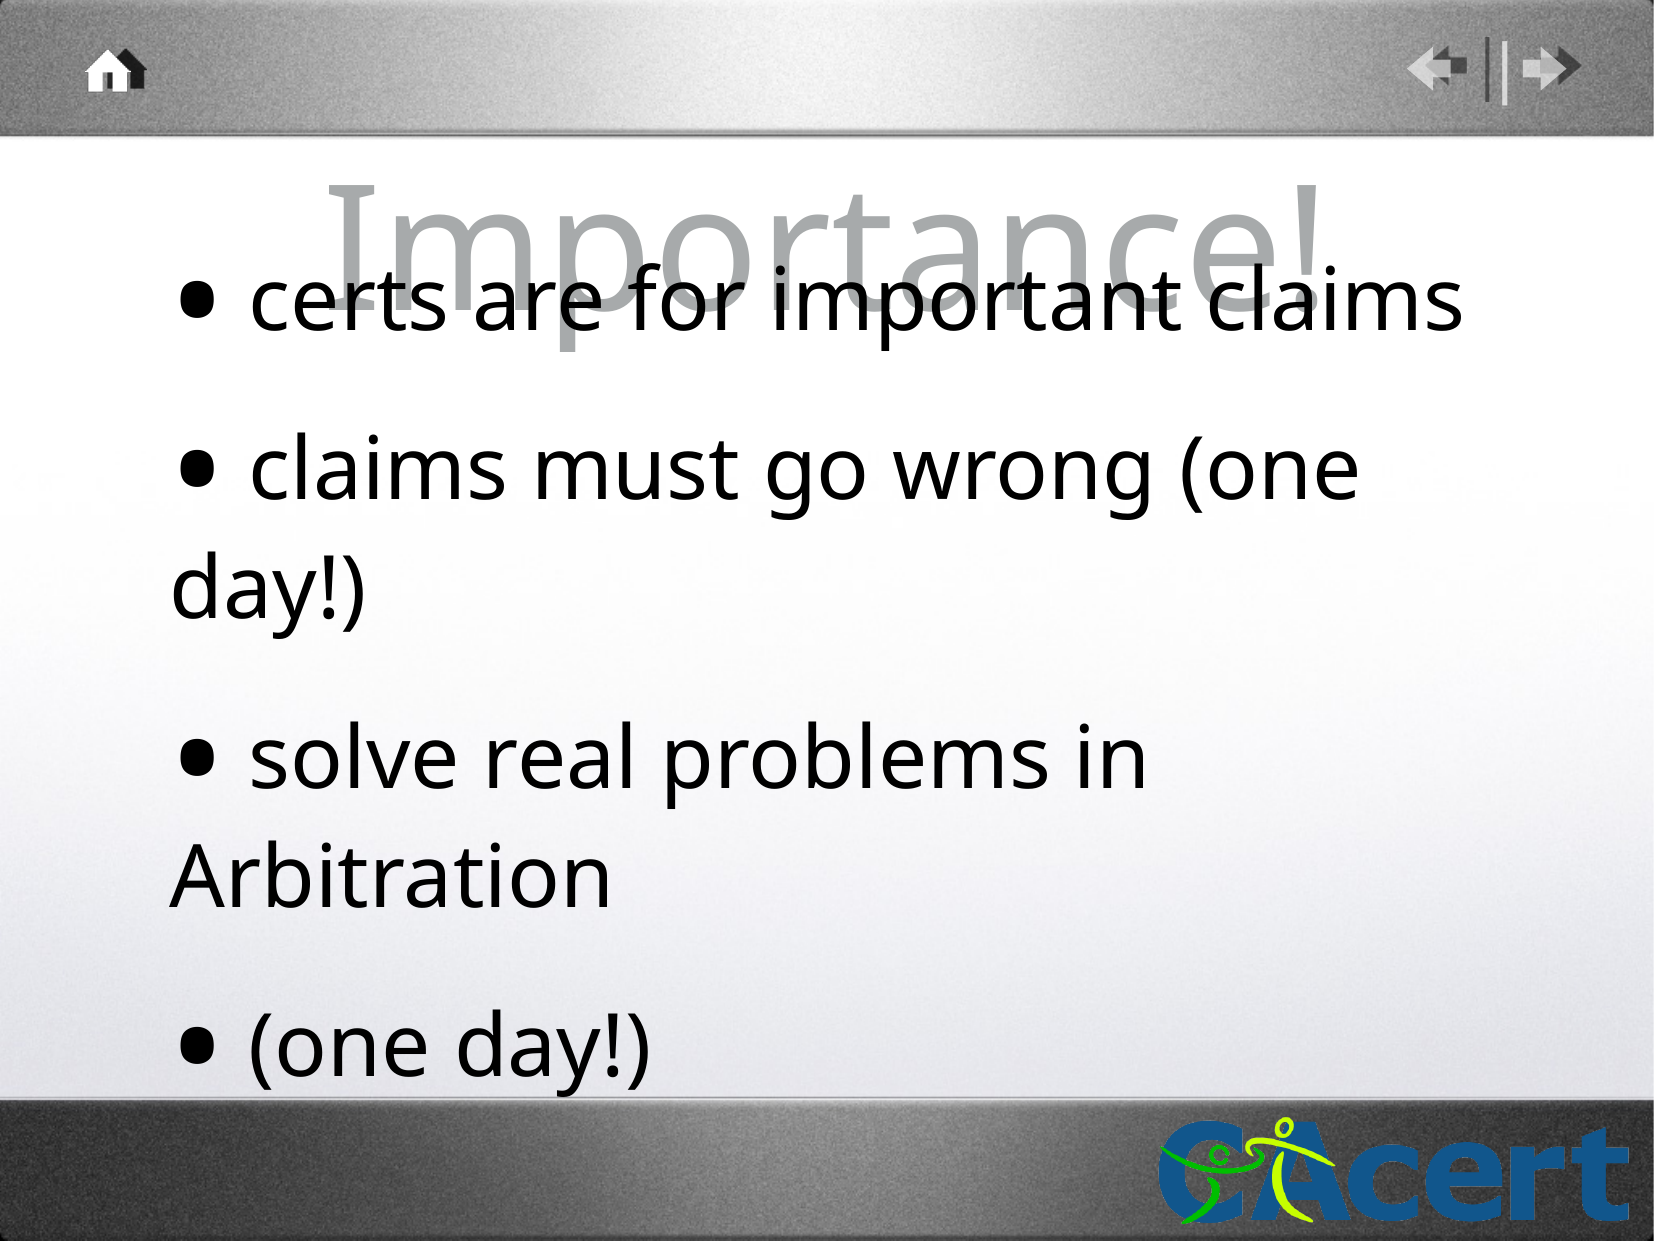

# Importance!
 certs are for important claims
 claims must go wrong (one day!)
 solve real problems in Arbitration
 (one day!)